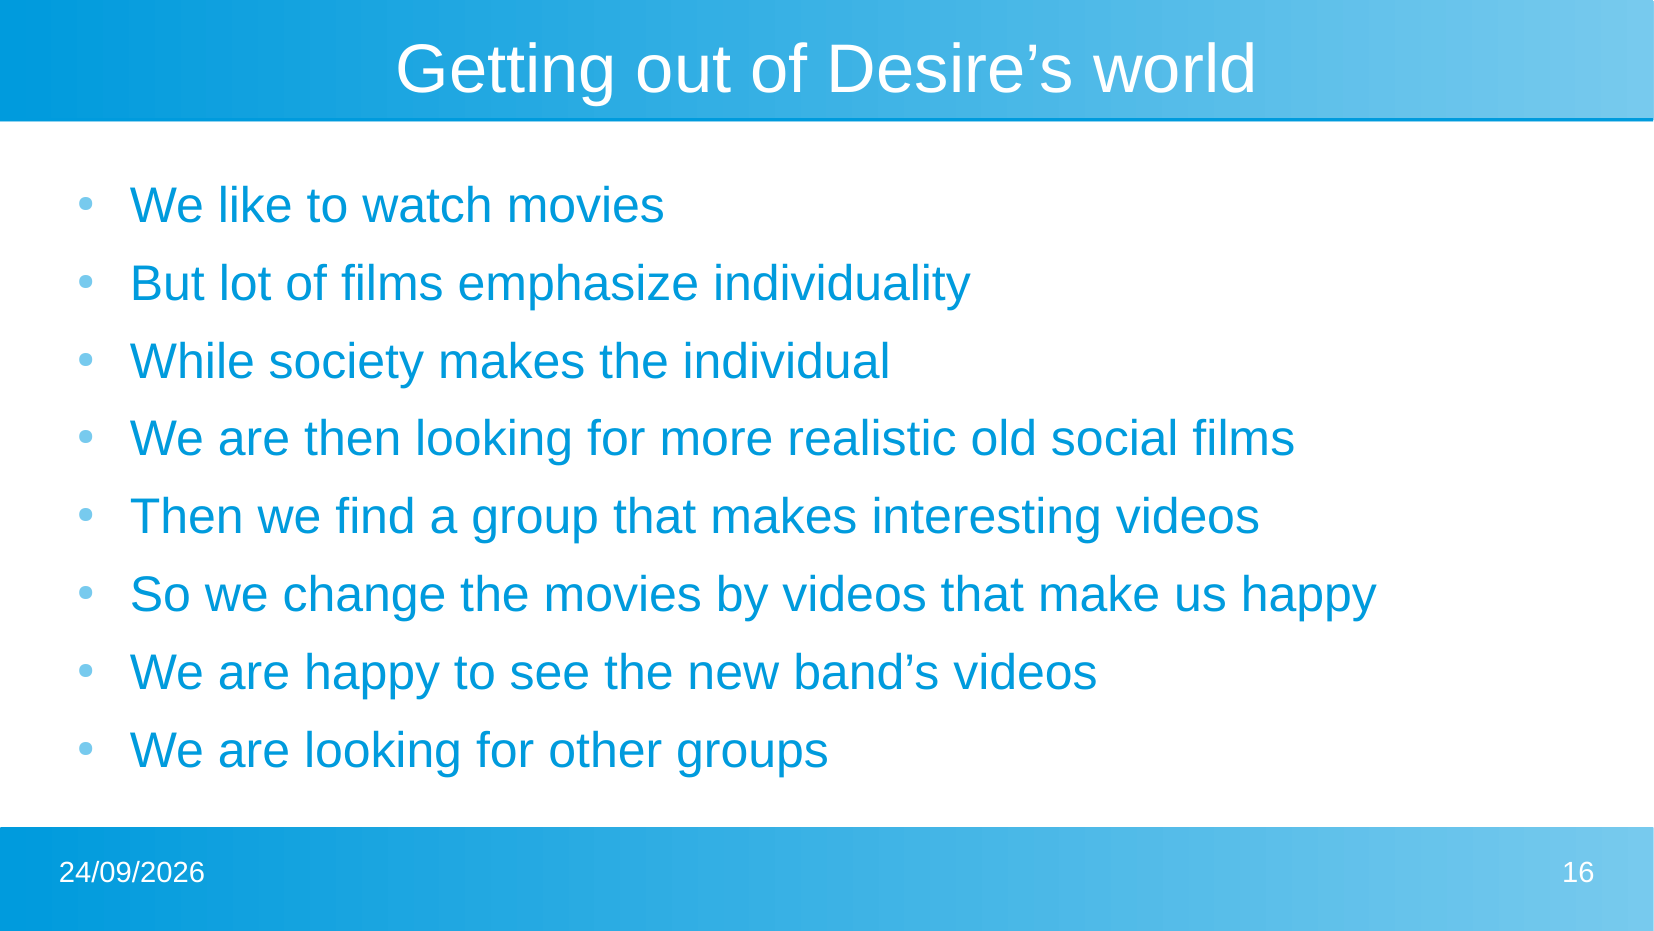

# Getting out of Desire’s world
We like to watch movies
But lot of films emphasize individuality
While society makes the individual
We are then looking for more realistic old social films
Then we find a group that makes interesting videos
So we change the movies by videos that make us happy
We are happy to see the new band’s videos
We are looking for other groups
16